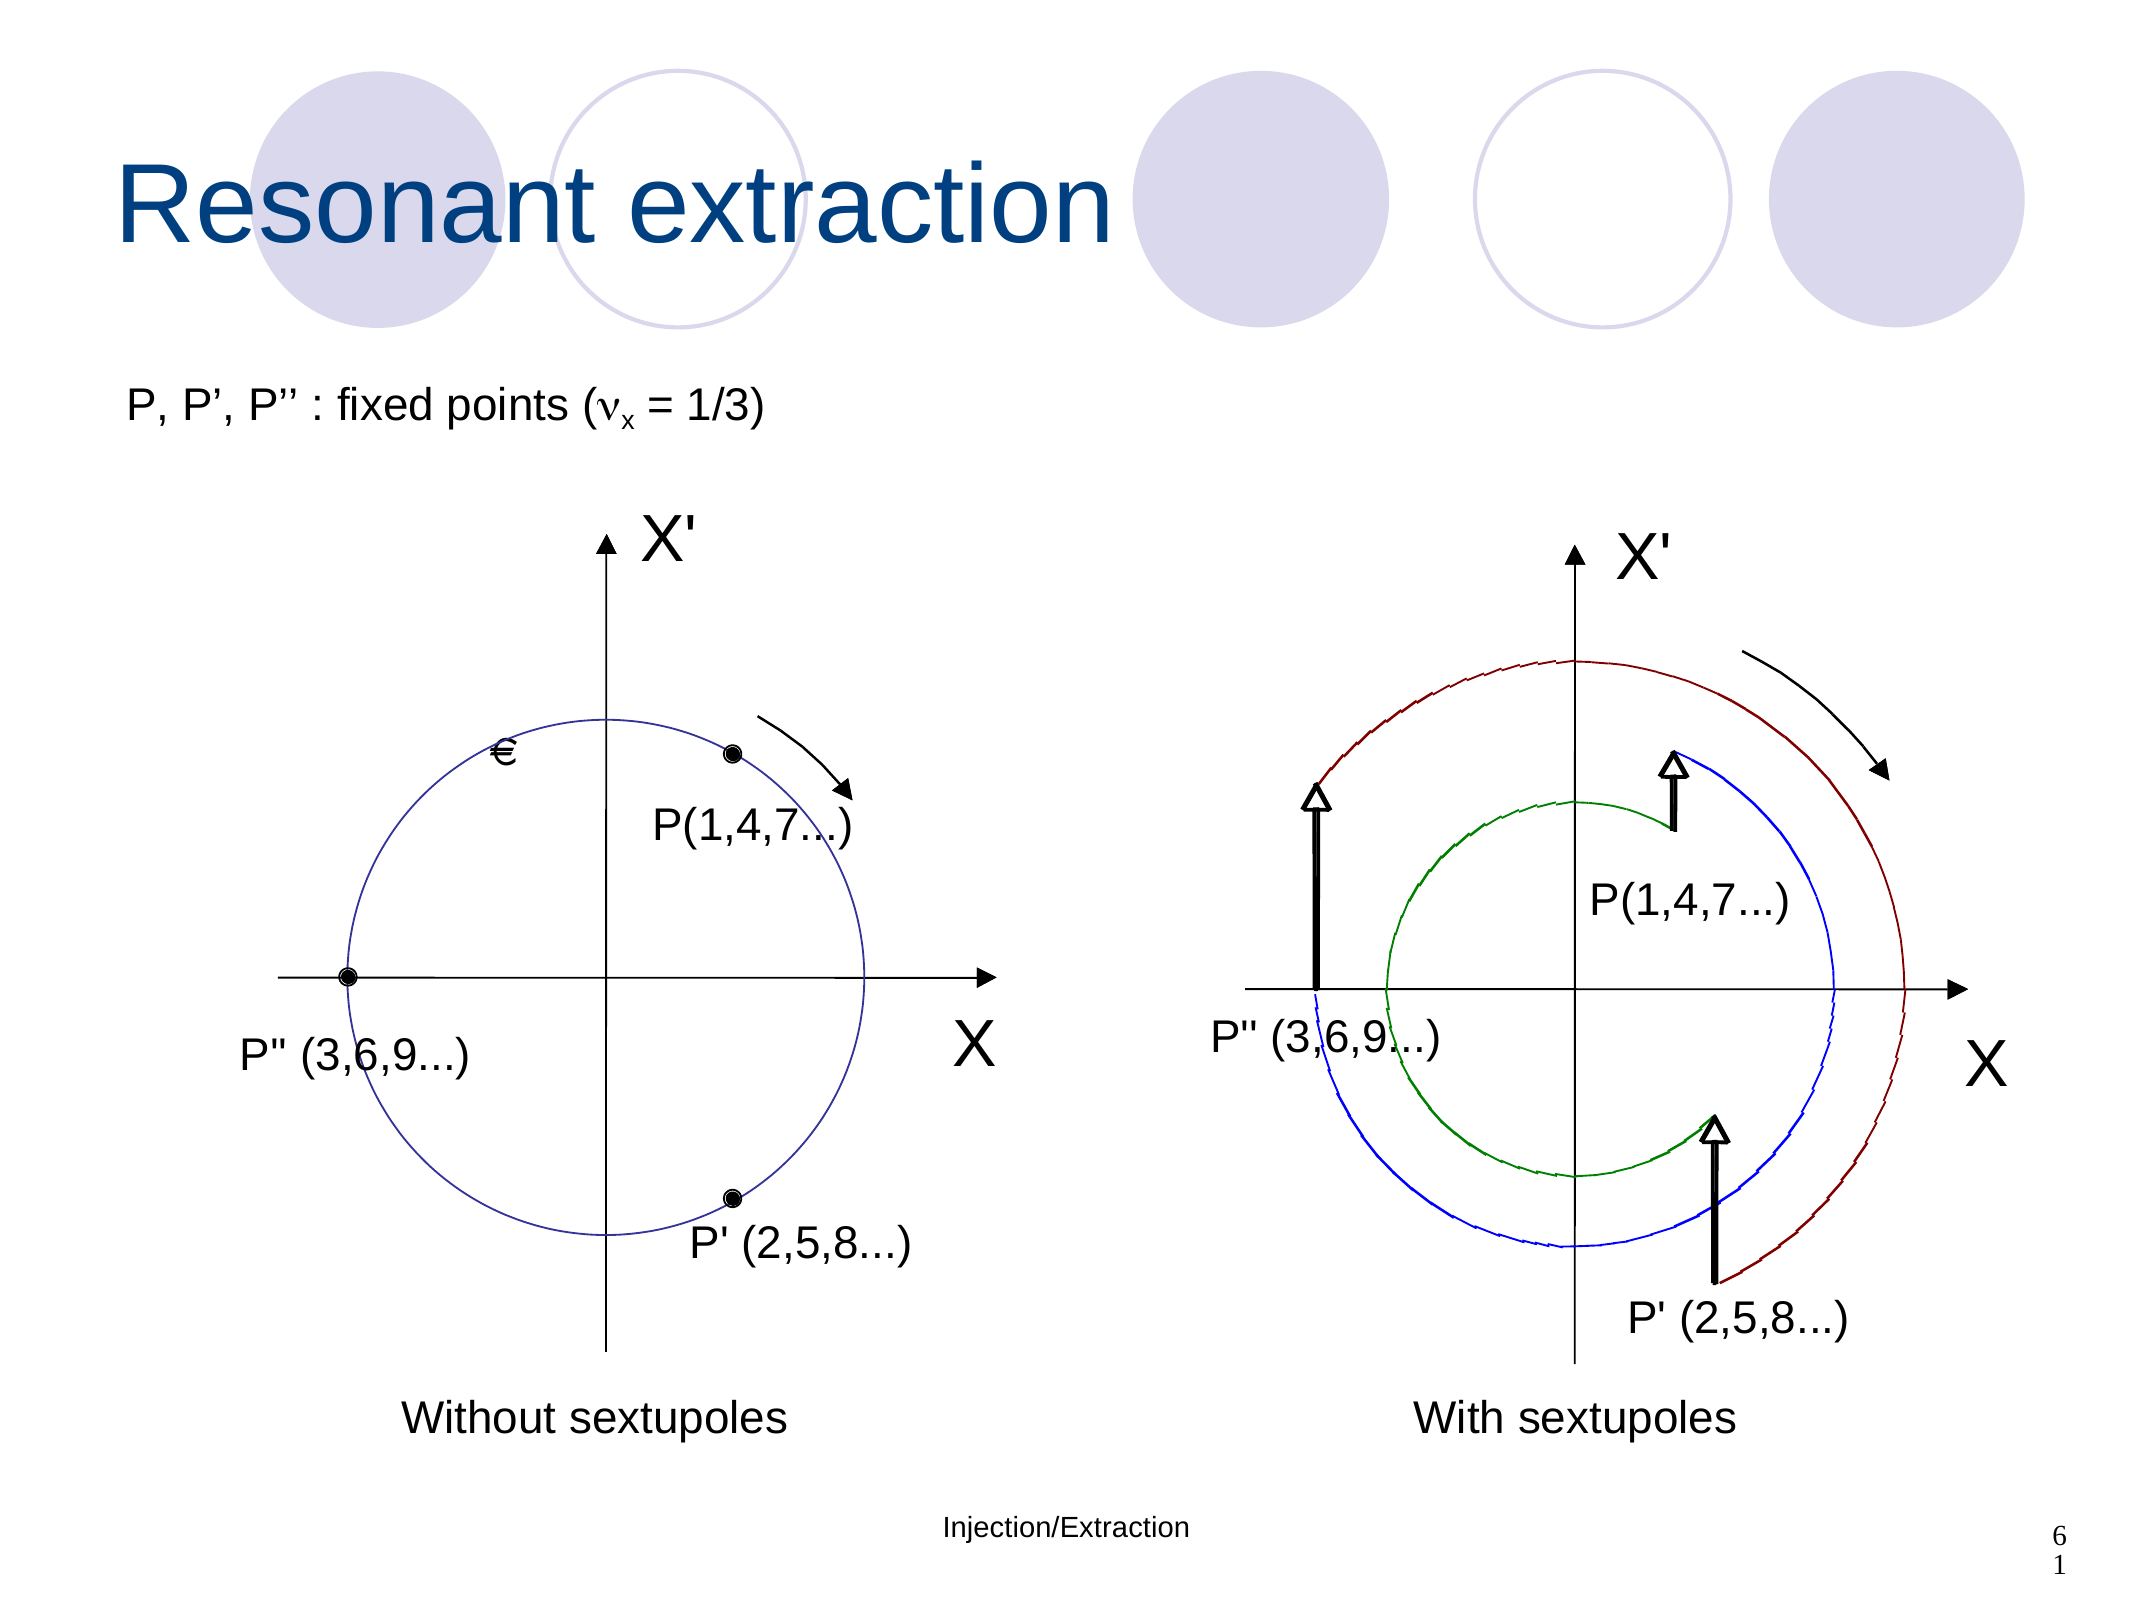

# Resonant extraction
P, P’, P’’ : fixed points (x = 1/3)
X'
X'

P(1,4,7...)
P(1,4,7...)
X
P'' (3,6,9...)
X
P'' (3,6,9...)
P' (2,5,8...)
P' (2,5,8...)
Without sextupoles
With sextupoles
61